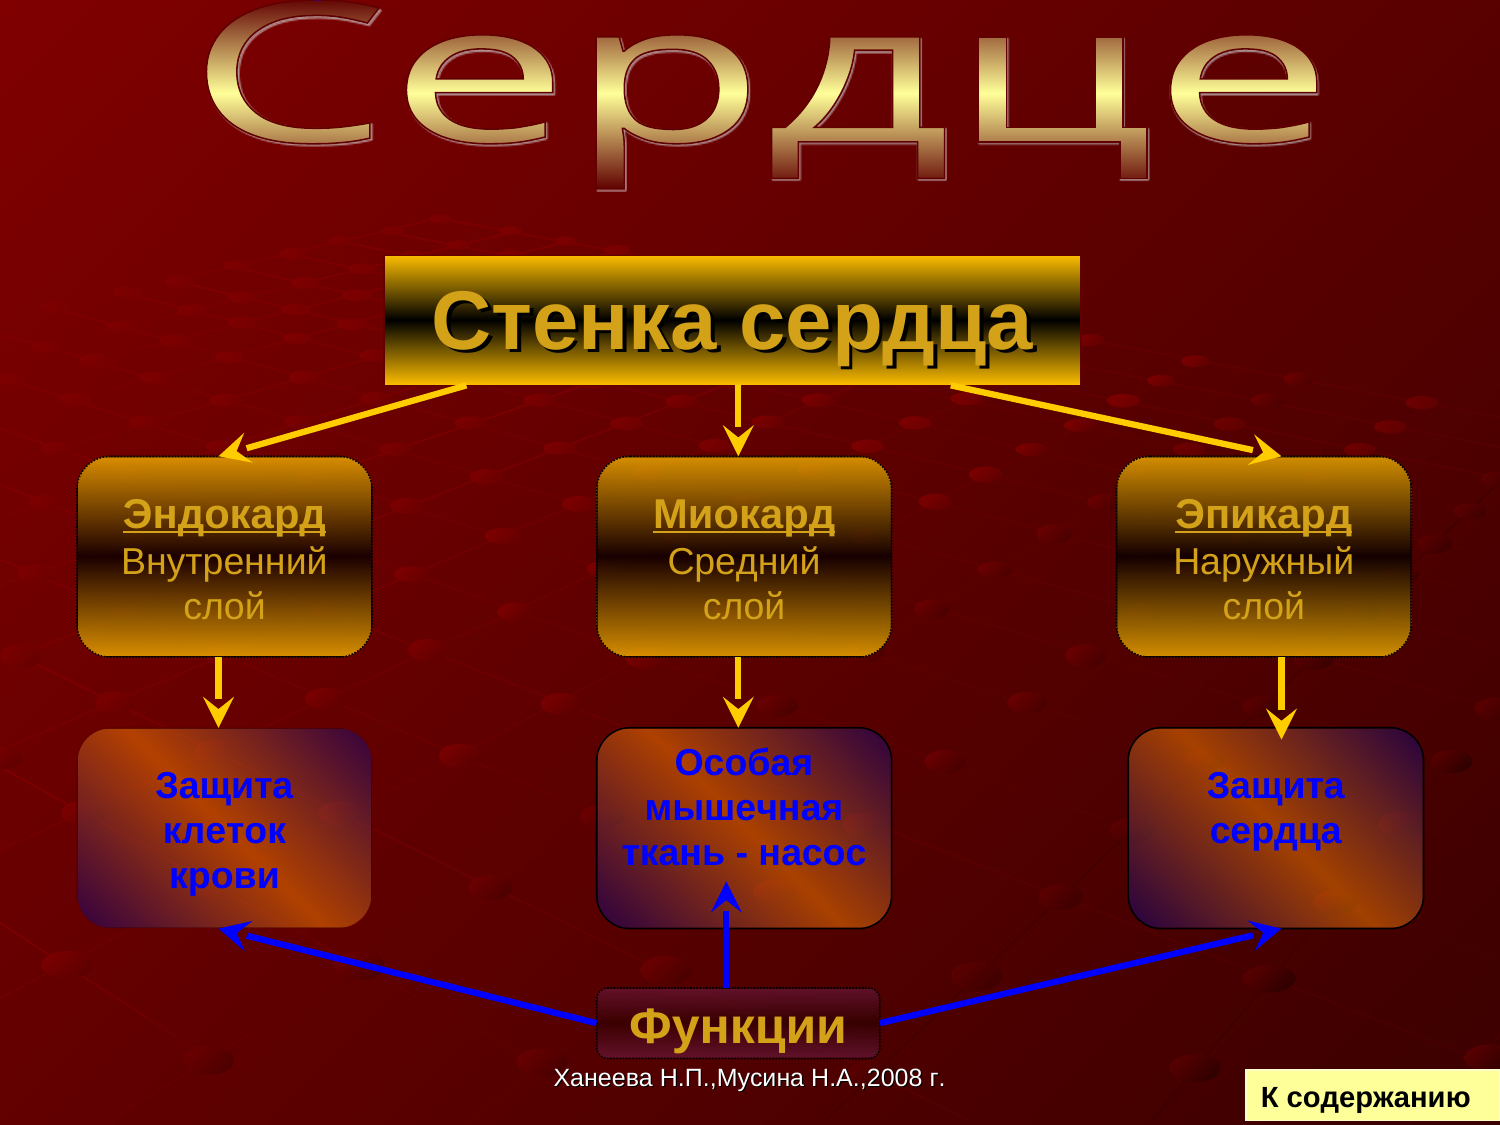

Сердце
# Стенка сердца
Эндокард
Внутренний
слой
Миокард
Средний
слой
Эпикард
Наружный
слой
Защита
клеток
крови
Особая
мышечная
ткань - насос
Защита
сердца
Функции
Ханеева Н.П.,Мусина Н.А.,2008 г.
К содержанию